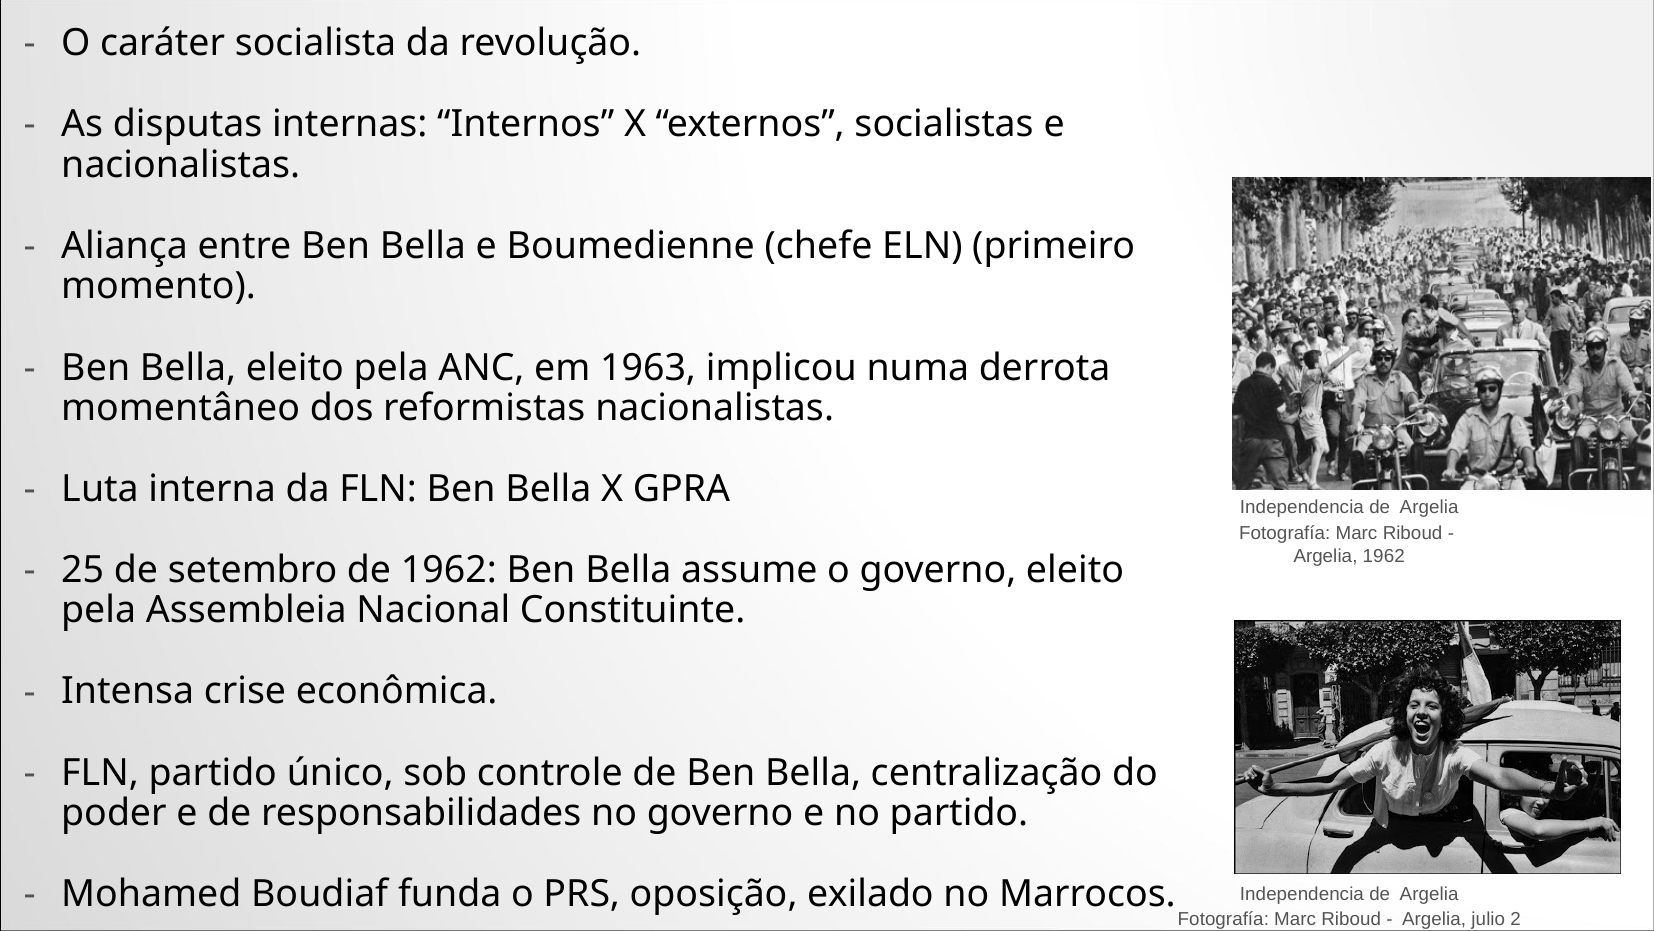

O caráter socialista da revolução.
As disputas internas: “Internos” X “externos”, socialistas e nacionalistas.
Aliança entre Ben Bella e Boumedienne (chefe ELN) (primeiro momento).
Ben Bella, eleito pela ANC, em 1963, implicou numa derrota momentâneo dos reformistas nacionalistas.
Luta interna da FLN: Ben Bella X GPRA
25 de setembro de 1962: Ben Bella assume o governo, eleito pela Assembleia Nacional Constituinte.
Intensa crise econômica.
FLN, partido único, sob controle de Ben Bella, centralização do poder e de responsabilidades no governo e no partido.
Mohamed Boudiaf funda o PRS, oposição, exilado no Marrocos.
Independencia de Argelia
Fotografía: Marc Riboud - Argelia, 1962
Independencia de Argelia
Fotografía: Marc Riboud - Argelia, julio 2 1962